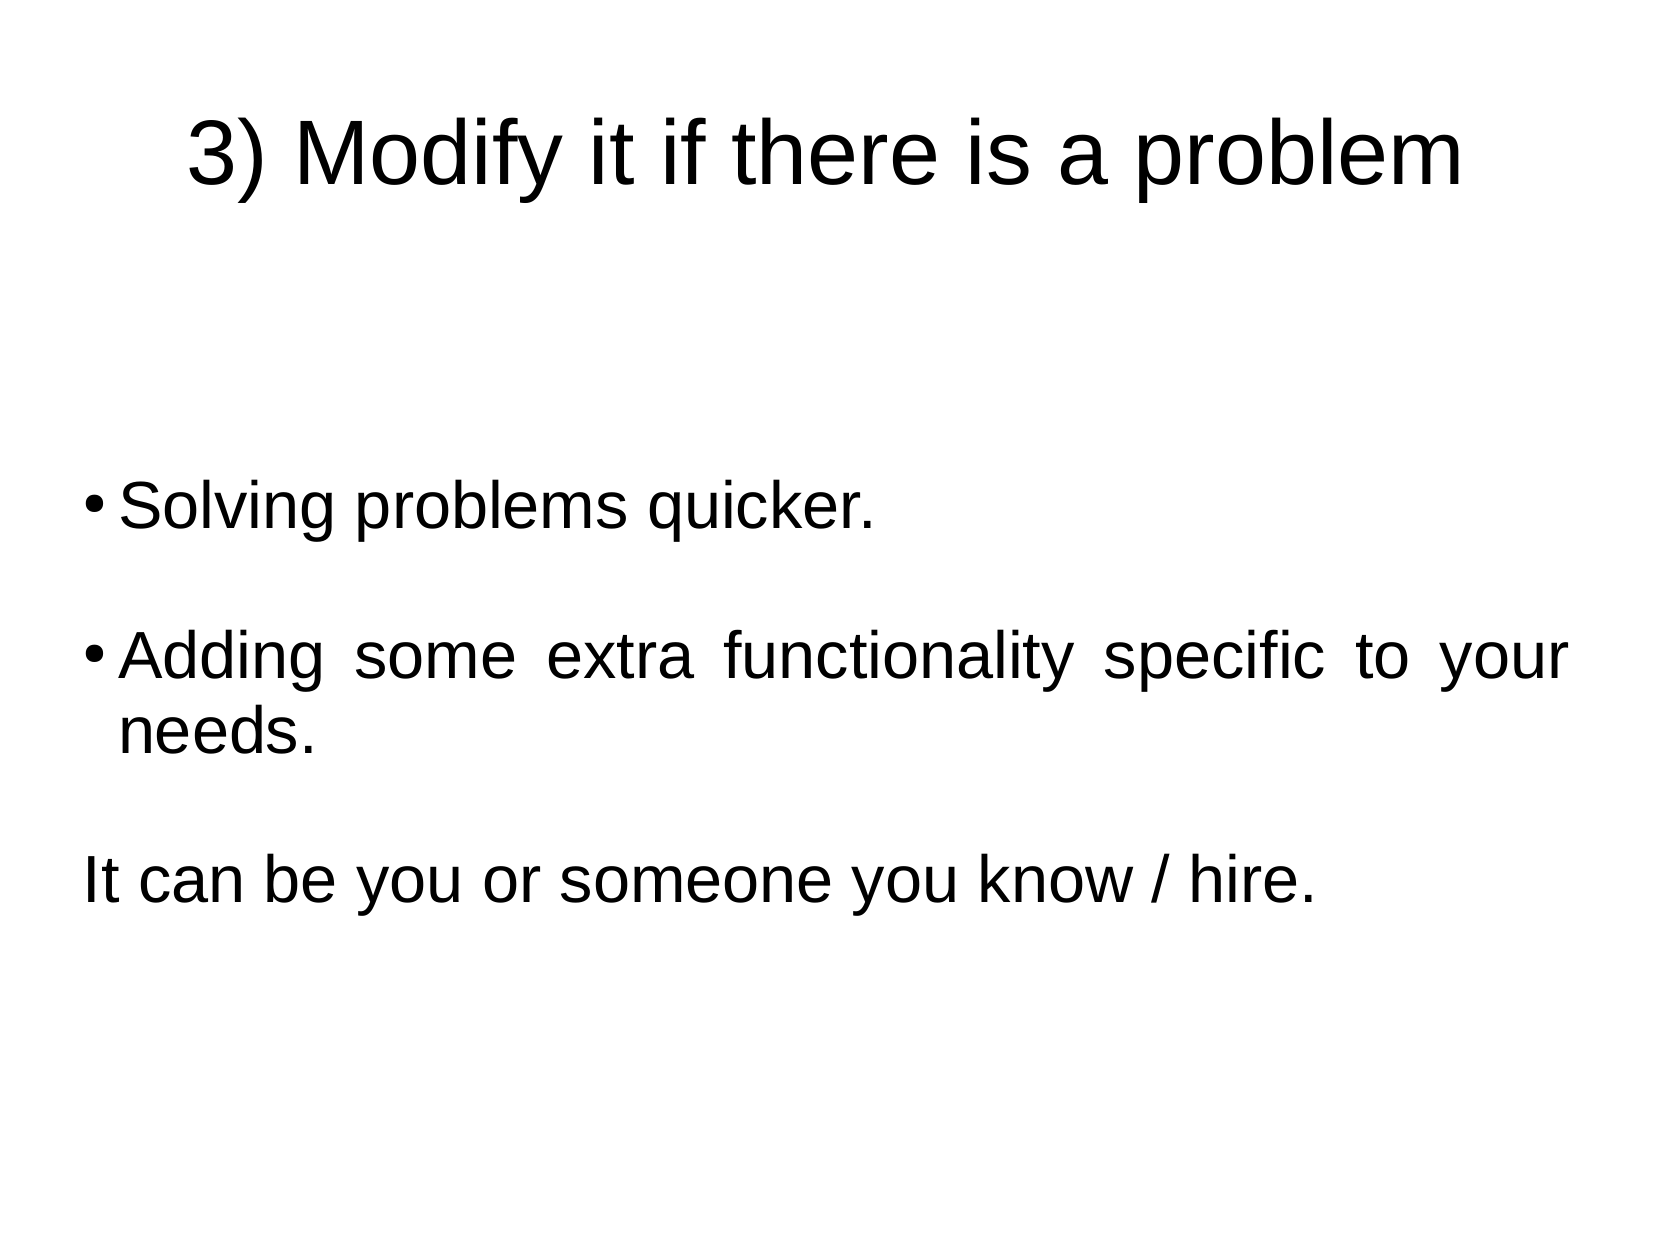

# 3) Modify it if there is a problem
Solving problems quicker.
Adding some extra functionality specific to your needs.
It can be you or someone you know / hire.